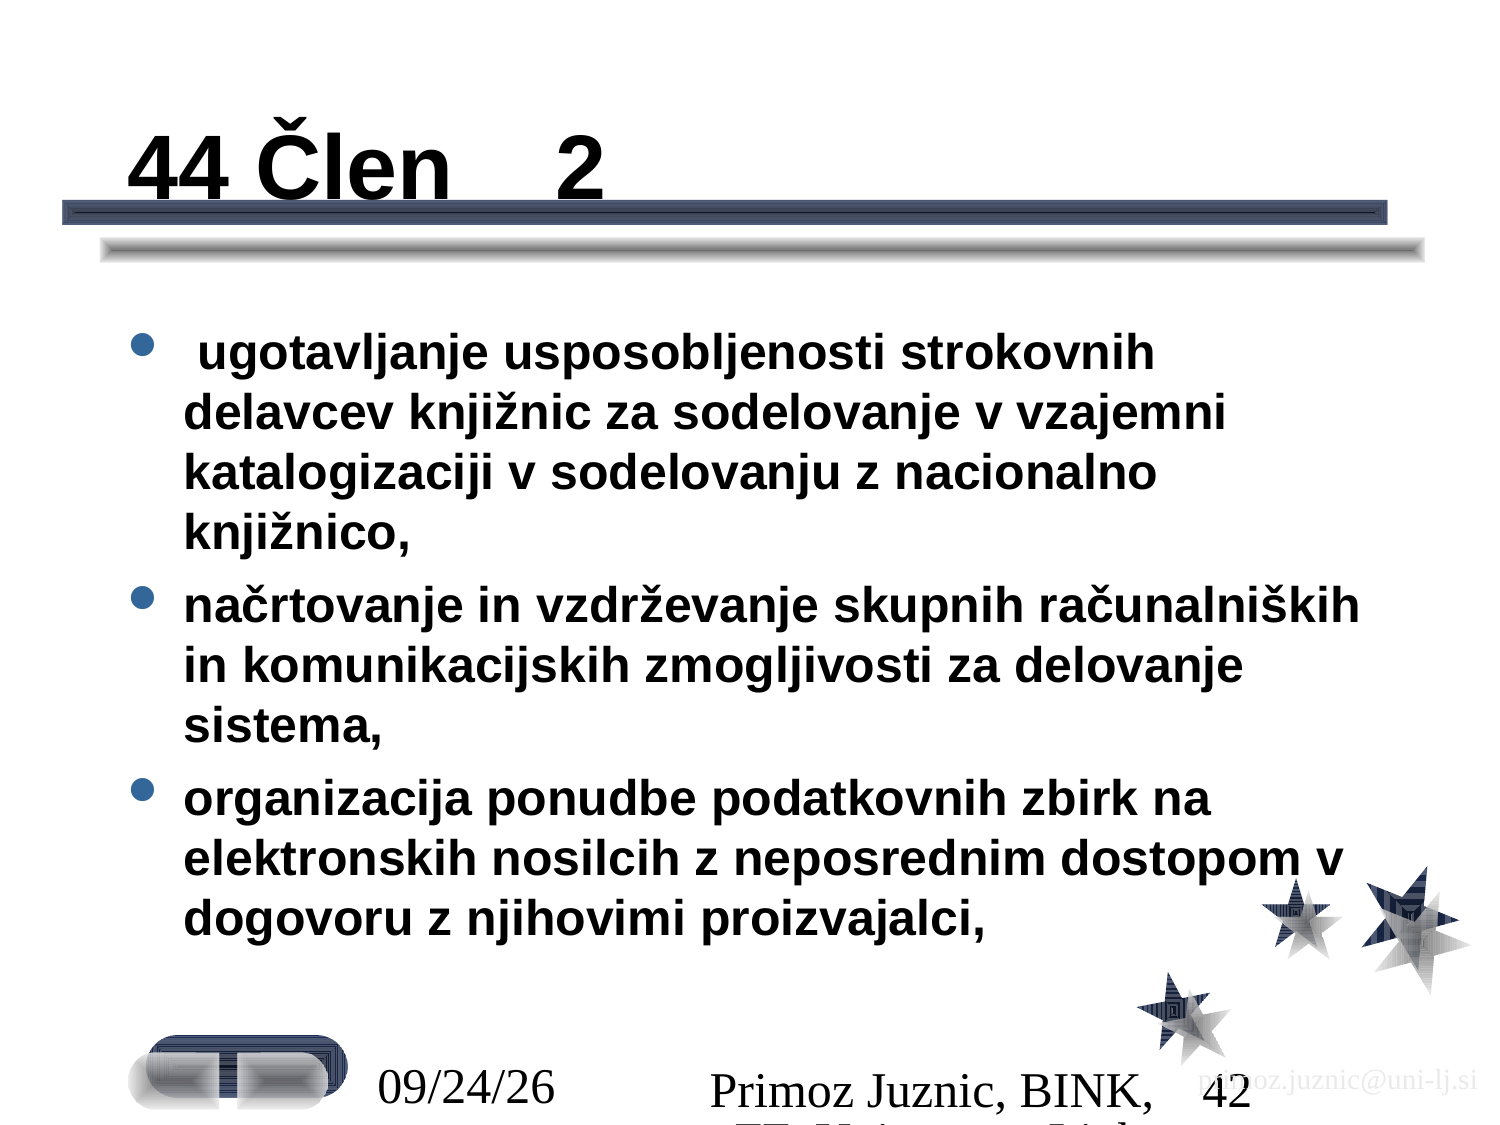

# 44 Člen 2
 ugotavljanje usposobljenosti strokovnih delavcev knjižnic za sodelovanje v vzajemni katalogizaciji v sodelovanju z nacionalno knjižnico,
načrtovanje in vzdrževanje skupnih računalniških in komunikacijskih zmogljivosti za delovanje sistema,
organizacija ponudbe podatkovnih zbirk na elektronskih nosilcih z neposrednim dostopom v dogovoru z njihovimi proizvajalci,
Primoz Juznic, BINK, FF, Univerza v Ljubljani
42